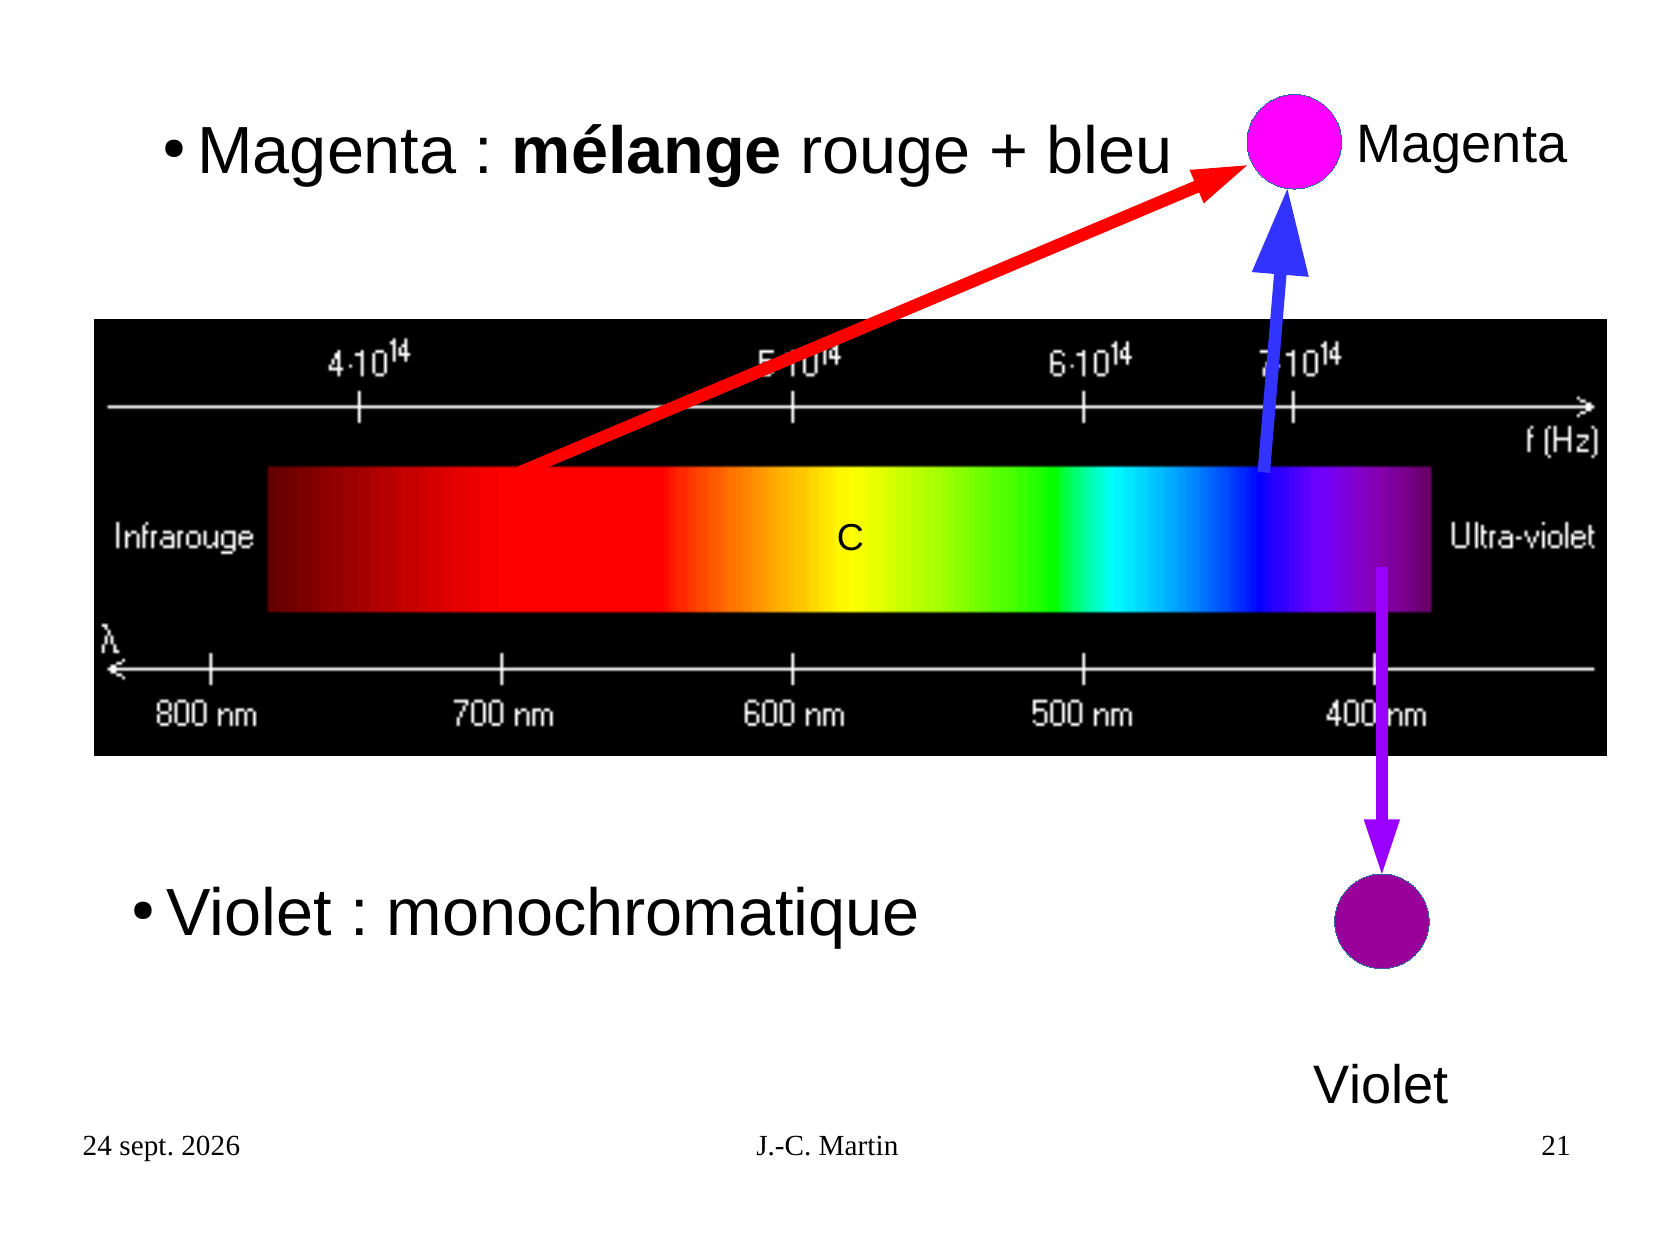

# Magenta : mélange rouge + bleu
Magenta
C
Violet : monochromatique
Violet
J.-C. Martin
21